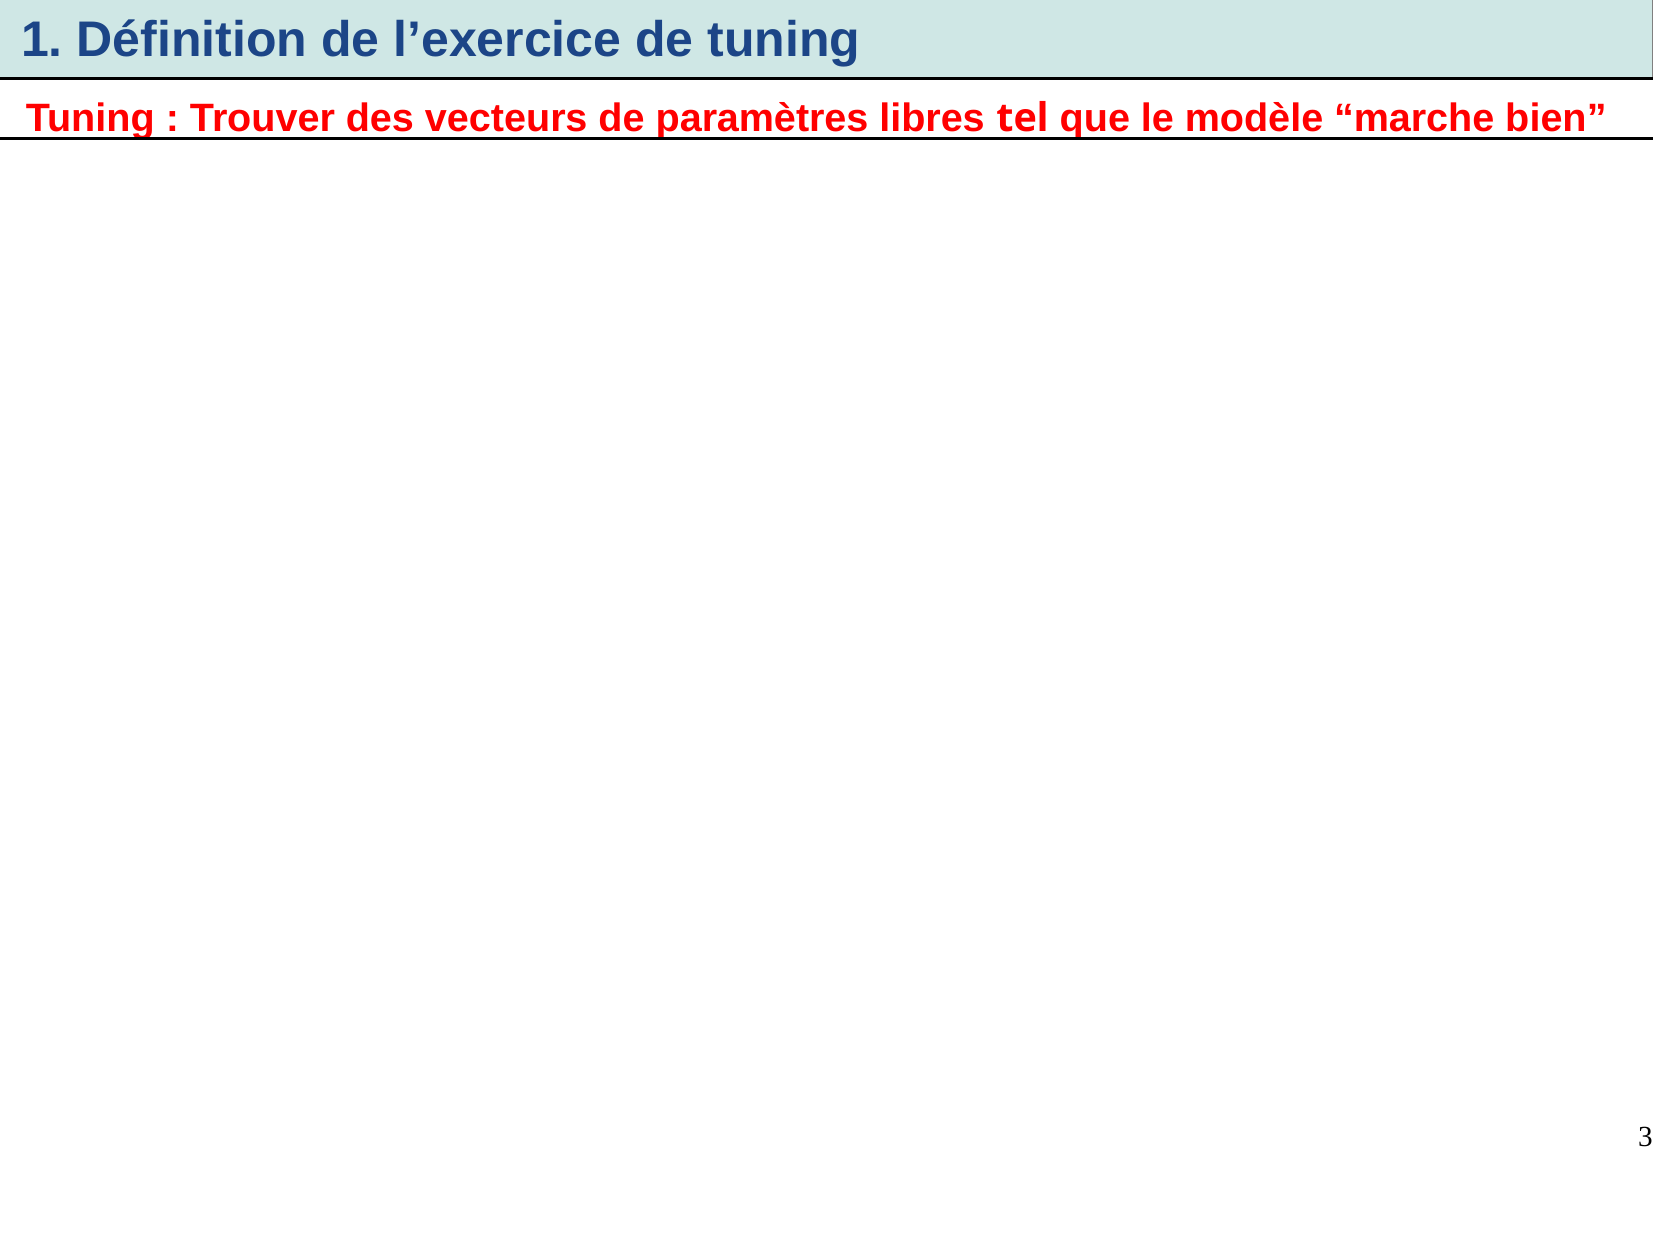

1. Définition de l’exercice de tuning
Tuning : Trouver des vecteurs de paramètres libres tel que le modèle “marche bien”
3